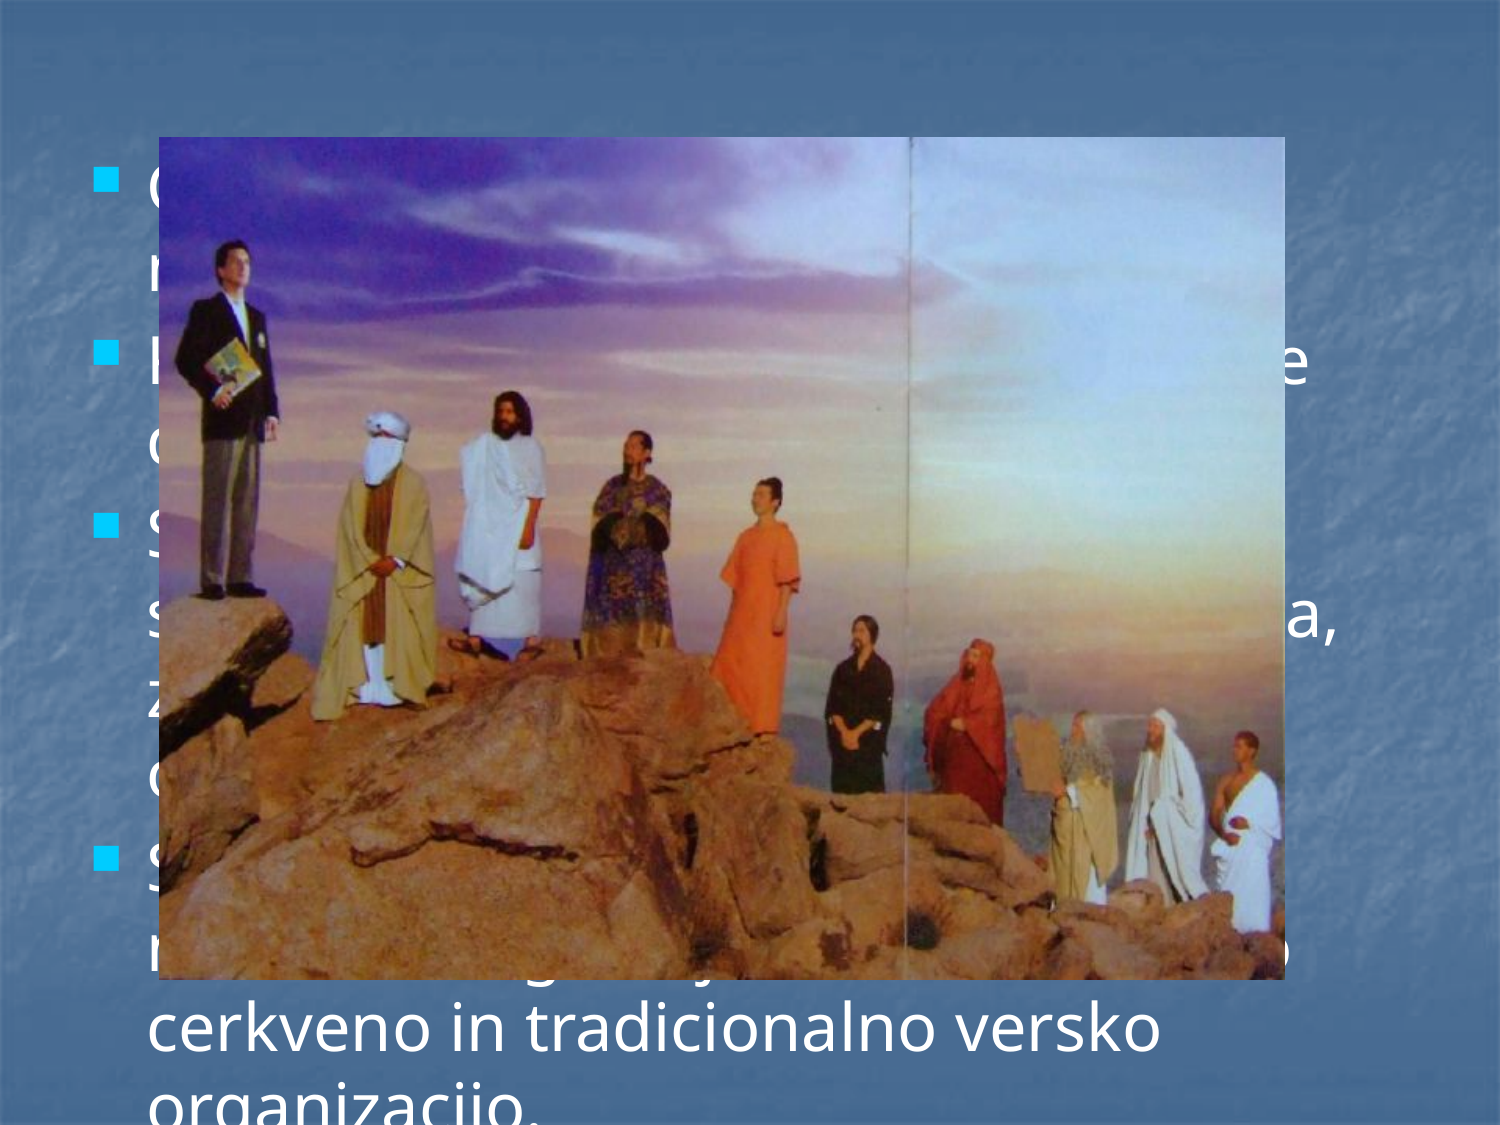

# Cerkev svojim članom plača vsakega novega člana.
Krščanske cerkve določajo objektivne danosti.
Sekta pa ima svoje jedro v osebnem, subjektivnem doživetju spreobrnjenja, zasebnega spoznanja in lastne odločitve.
Scientološko cerkev, je tipično novodobno gibanje, ki zavrača vsako cerkveno in tradicionalno versko organizacijo.